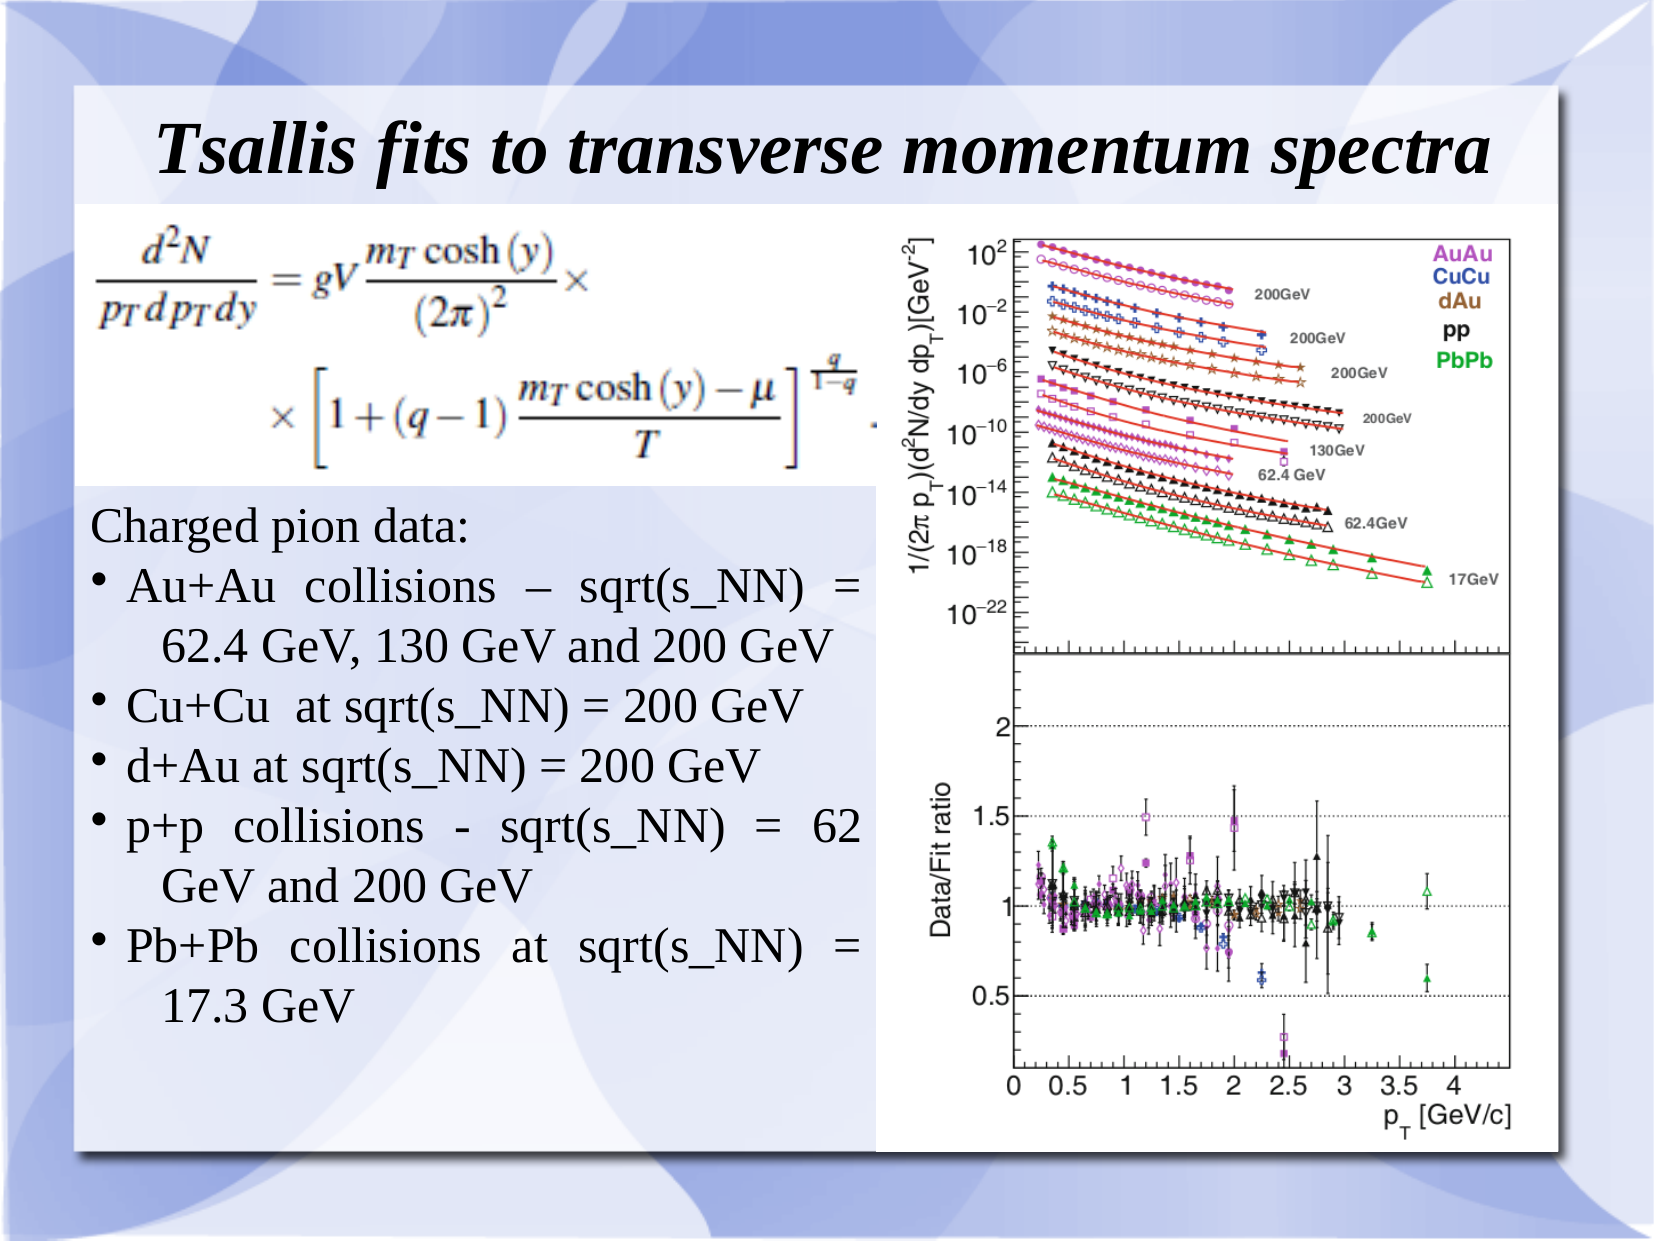

# Tsallis fits to transverse momentum spectra
Charged pion data:
Au+Au collisions – sqrt(s_NN) = 62.4 GeV, 130 GeV and 200 GeV
Cu+Cu at sqrt(s_NN) = 200 GeV
d+Au at sqrt(s_NN) = 200 GeV
p+p collisions - sqrt(s_NN) = 62 GeV and 200 GeV
Pb+Pb collisions at sqrt(s_NN) = 17.3 GeV